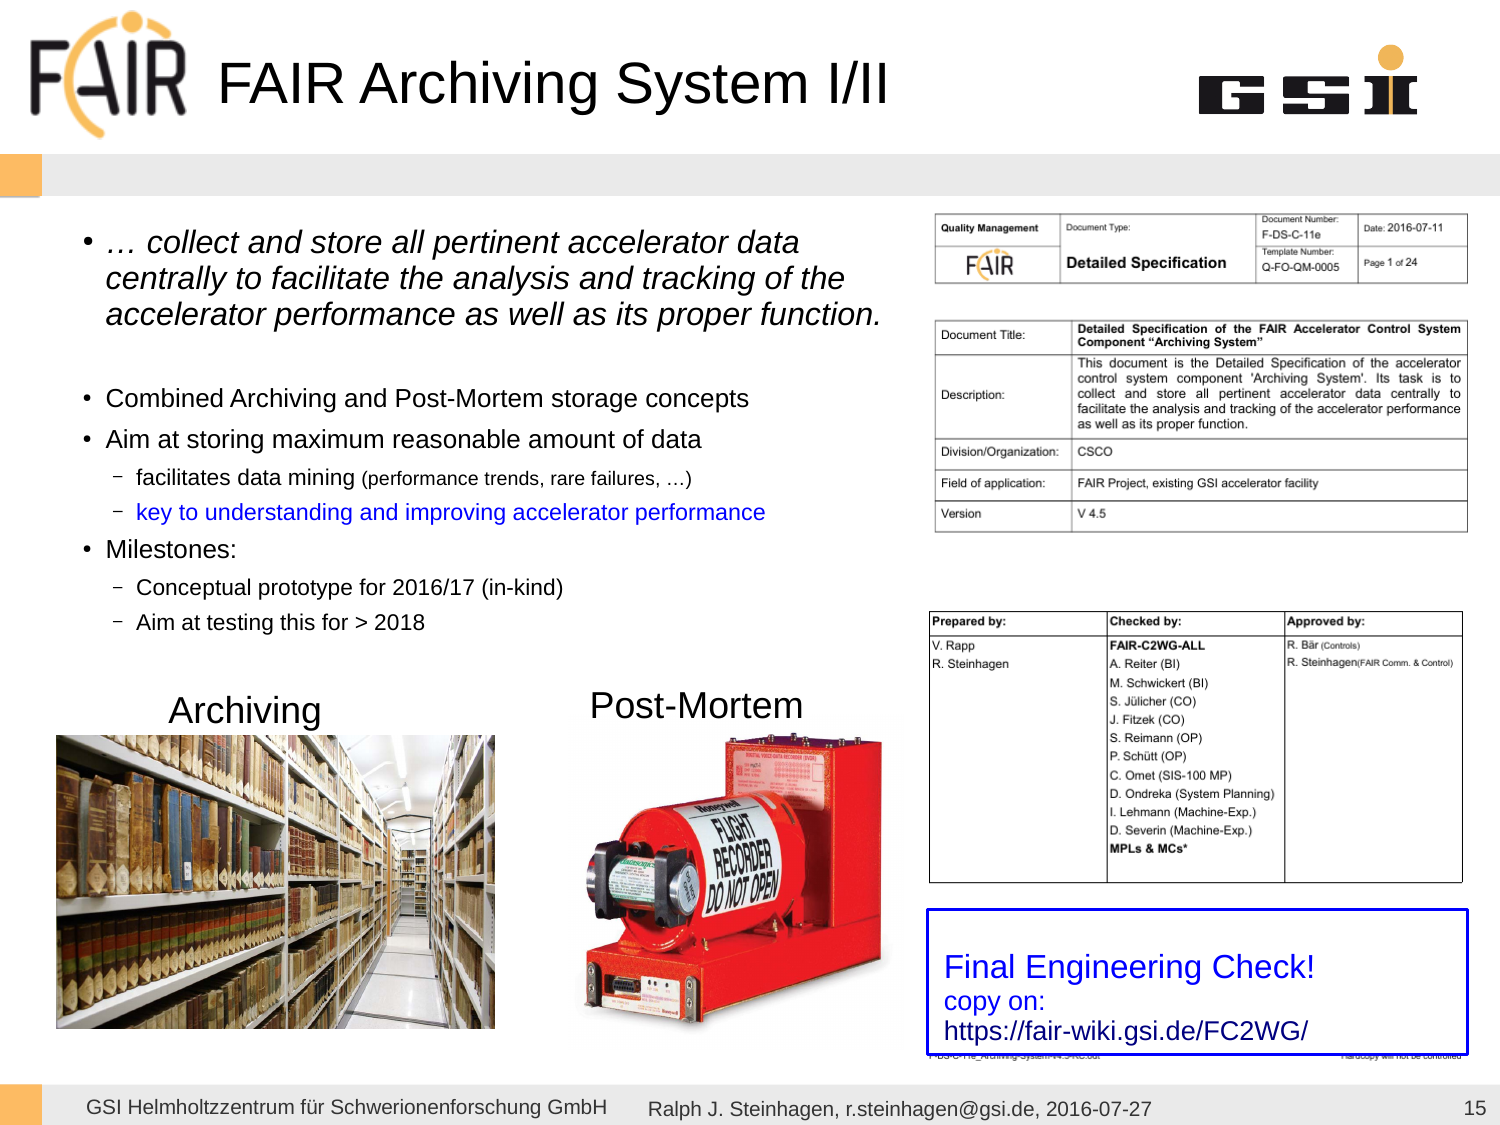

# FAIR Archiving System I/II
… collect and store all pertinent accelerator data centrally to facilitate the analysis and tracking of the accelerator performance as well as its proper function.
Combined Archiving and Post-Mortem storage concepts
Aim at storing maximum reasonable amount of data
facilitates data mining (performance trends, rare failures, …)
key to understanding and improving accelerator performance
Milestones:
Conceptual prototype for 2016/17 (in-kind)
Aim at testing this for > 2018
Post-Mortem
Archiving
Final Engineering Check!
copy on:
https://fair-wiki.gsi.de/FC2WG/